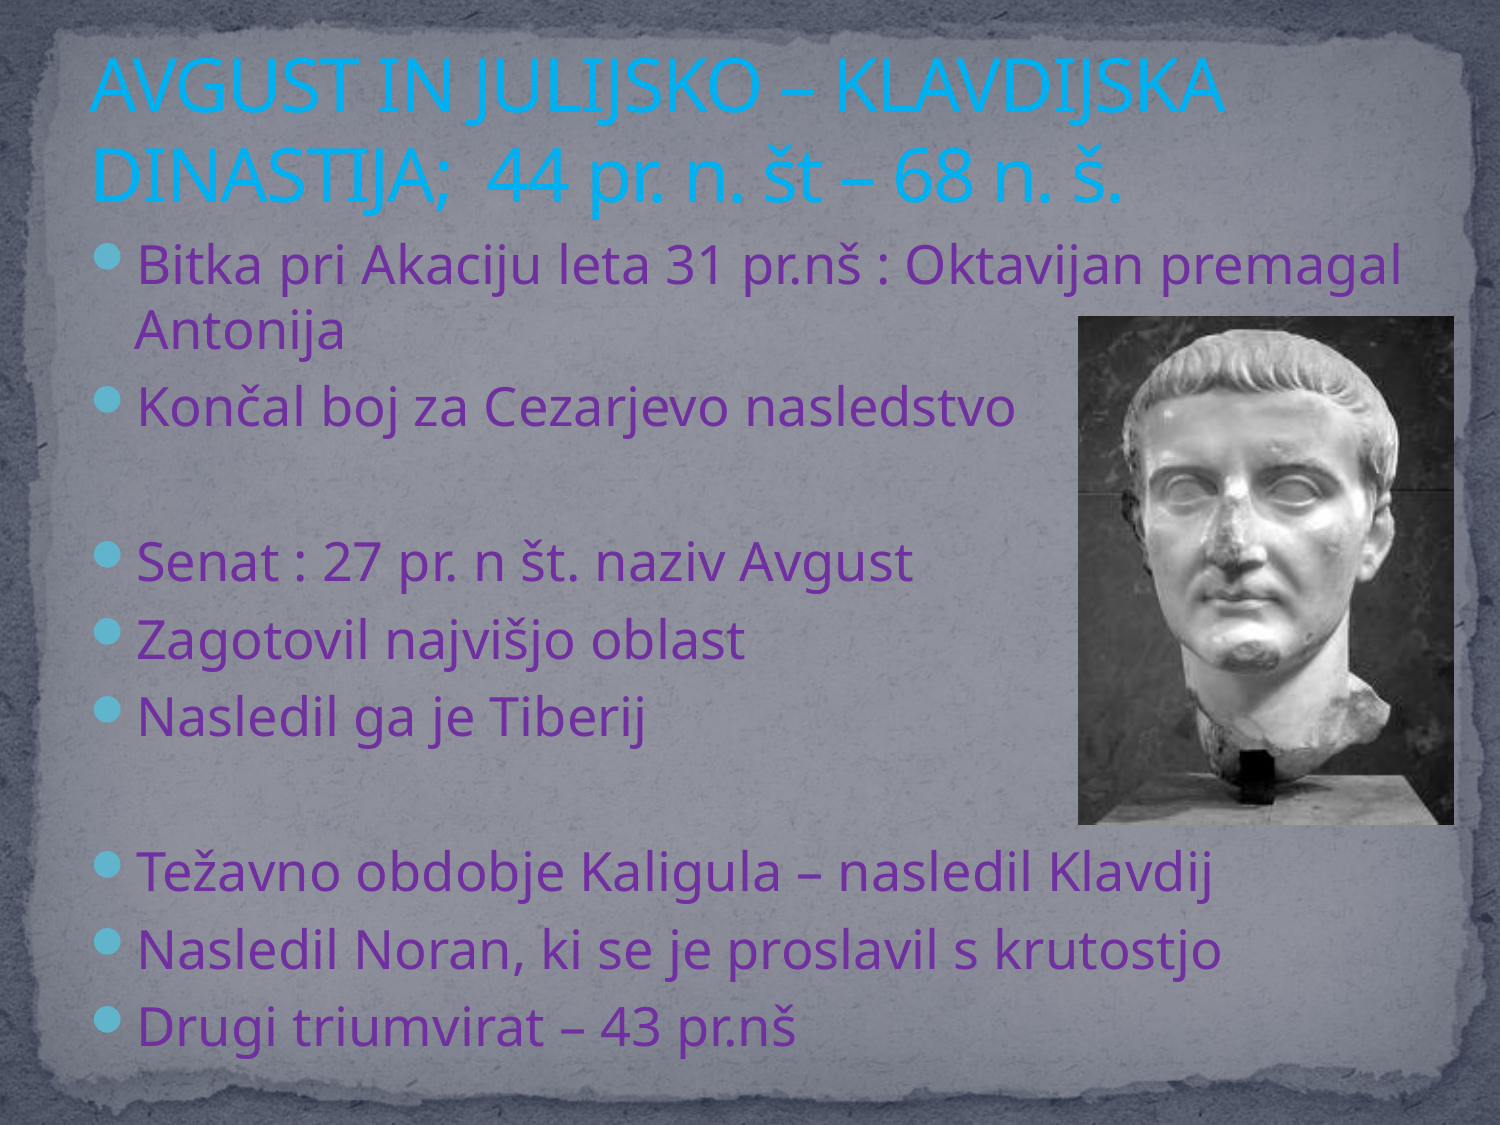

AVGUST IN JULIJSKO – KLAVDIJSKA DINASTIJA; 44 pr. n. št – 68 n. š.
# Bitka pri Akaciju leta 31 pr.nš : Oktavijan premagal Antonija
Končal boj za Cezarjevo nasledstvo
Senat : 27 pr. n št. naziv Avgust
Zagotovil najvišjo oblast
Nasledil ga je Tiberij
Težavno obdobje Kaligula – nasledil Klavdij
Nasledil Noran, ki se je proslavil s krutostjo
Drugi triumvirat – 43 pr.nš